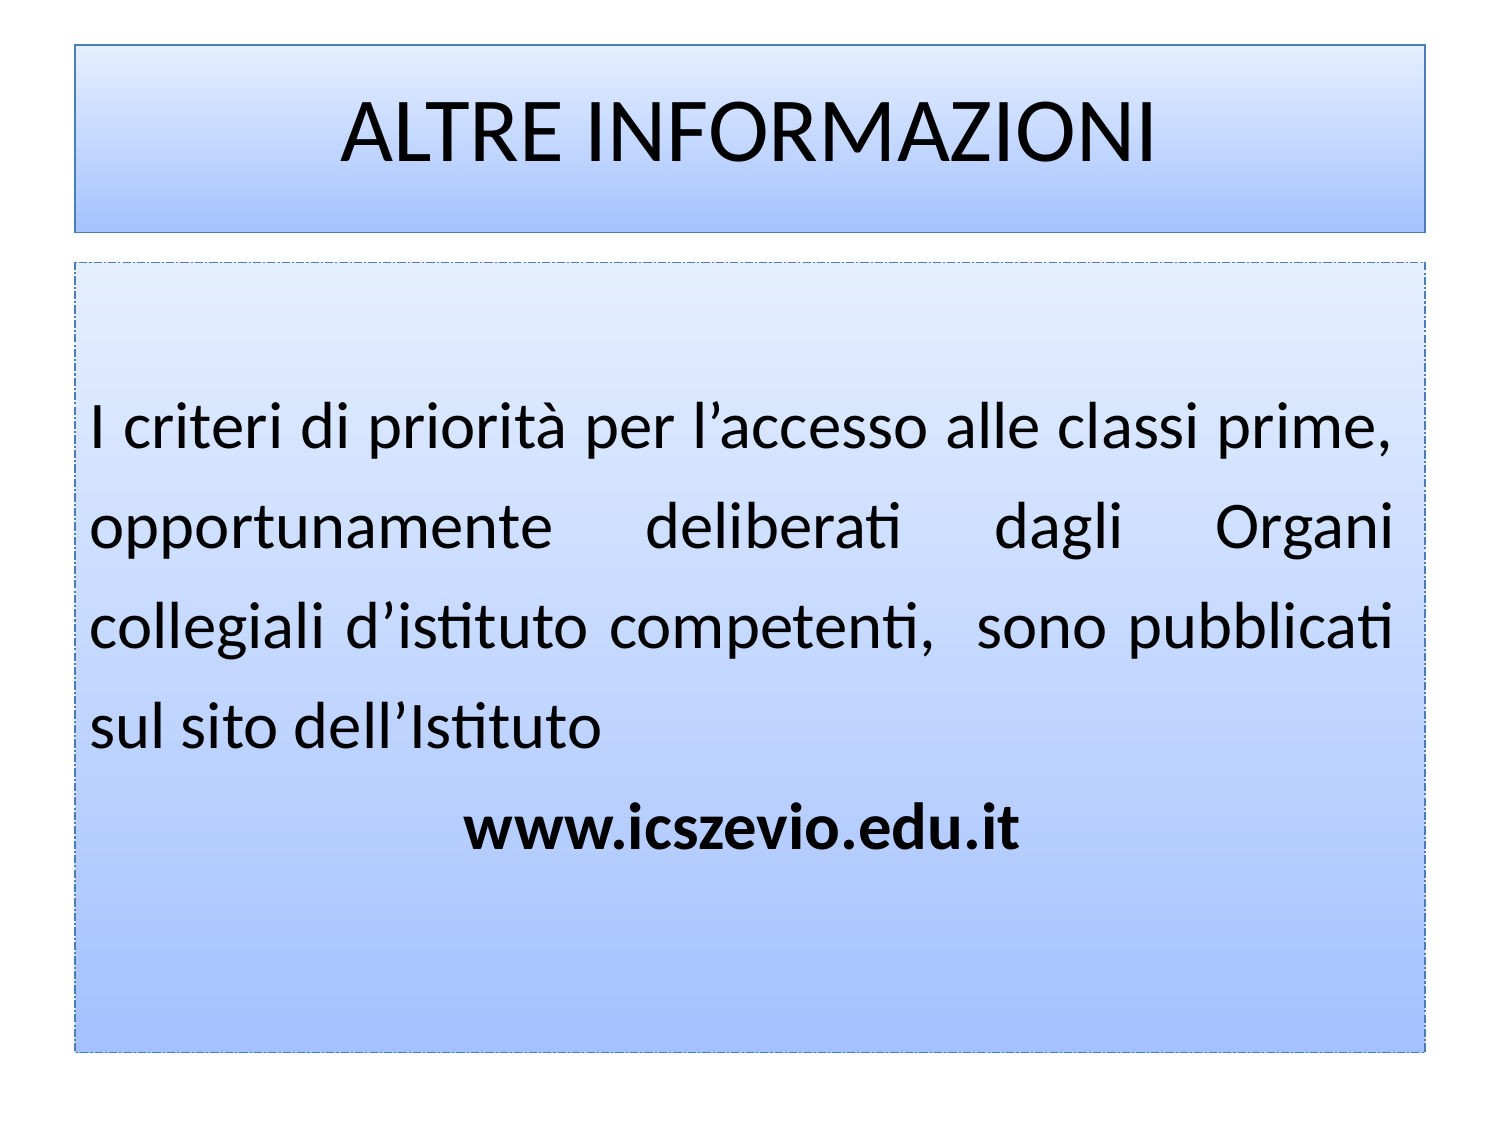

ALTRE INFORMAZIONI
I criteri di priorità per l’accesso alle classi prime, opportunamente deliberati dagli Organi collegiali d’istituto competenti, sono pubblicati sul sito dell’Istituto
www.icszevio.edu.it